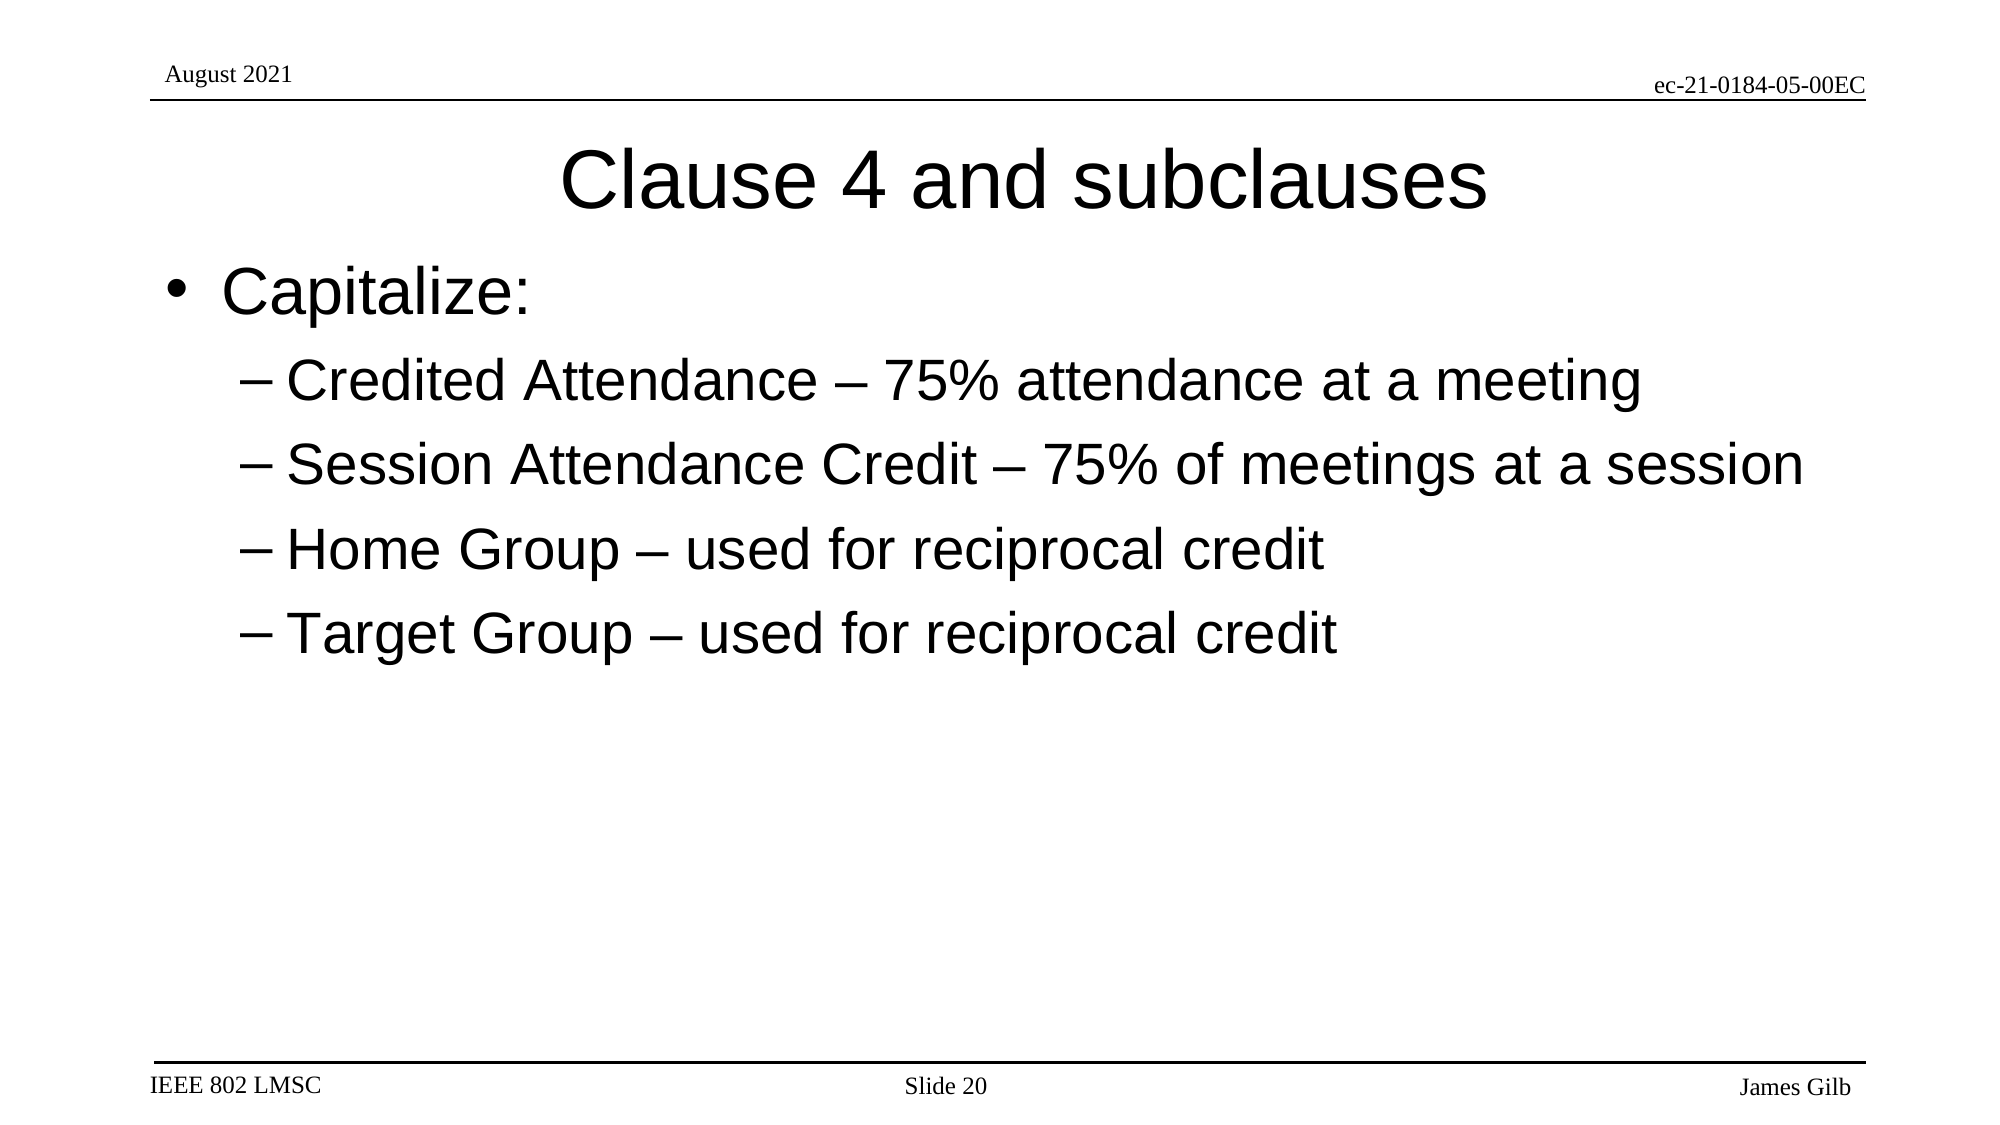

# Clause 4 and subclauses
Capitalize:
Credited Attendance – 75% attendance at a meeting
Session Attendance Credit – 75% of meetings at a session
Home Group – used for reciprocal credit
Target Group – used for reciprocal credit
20